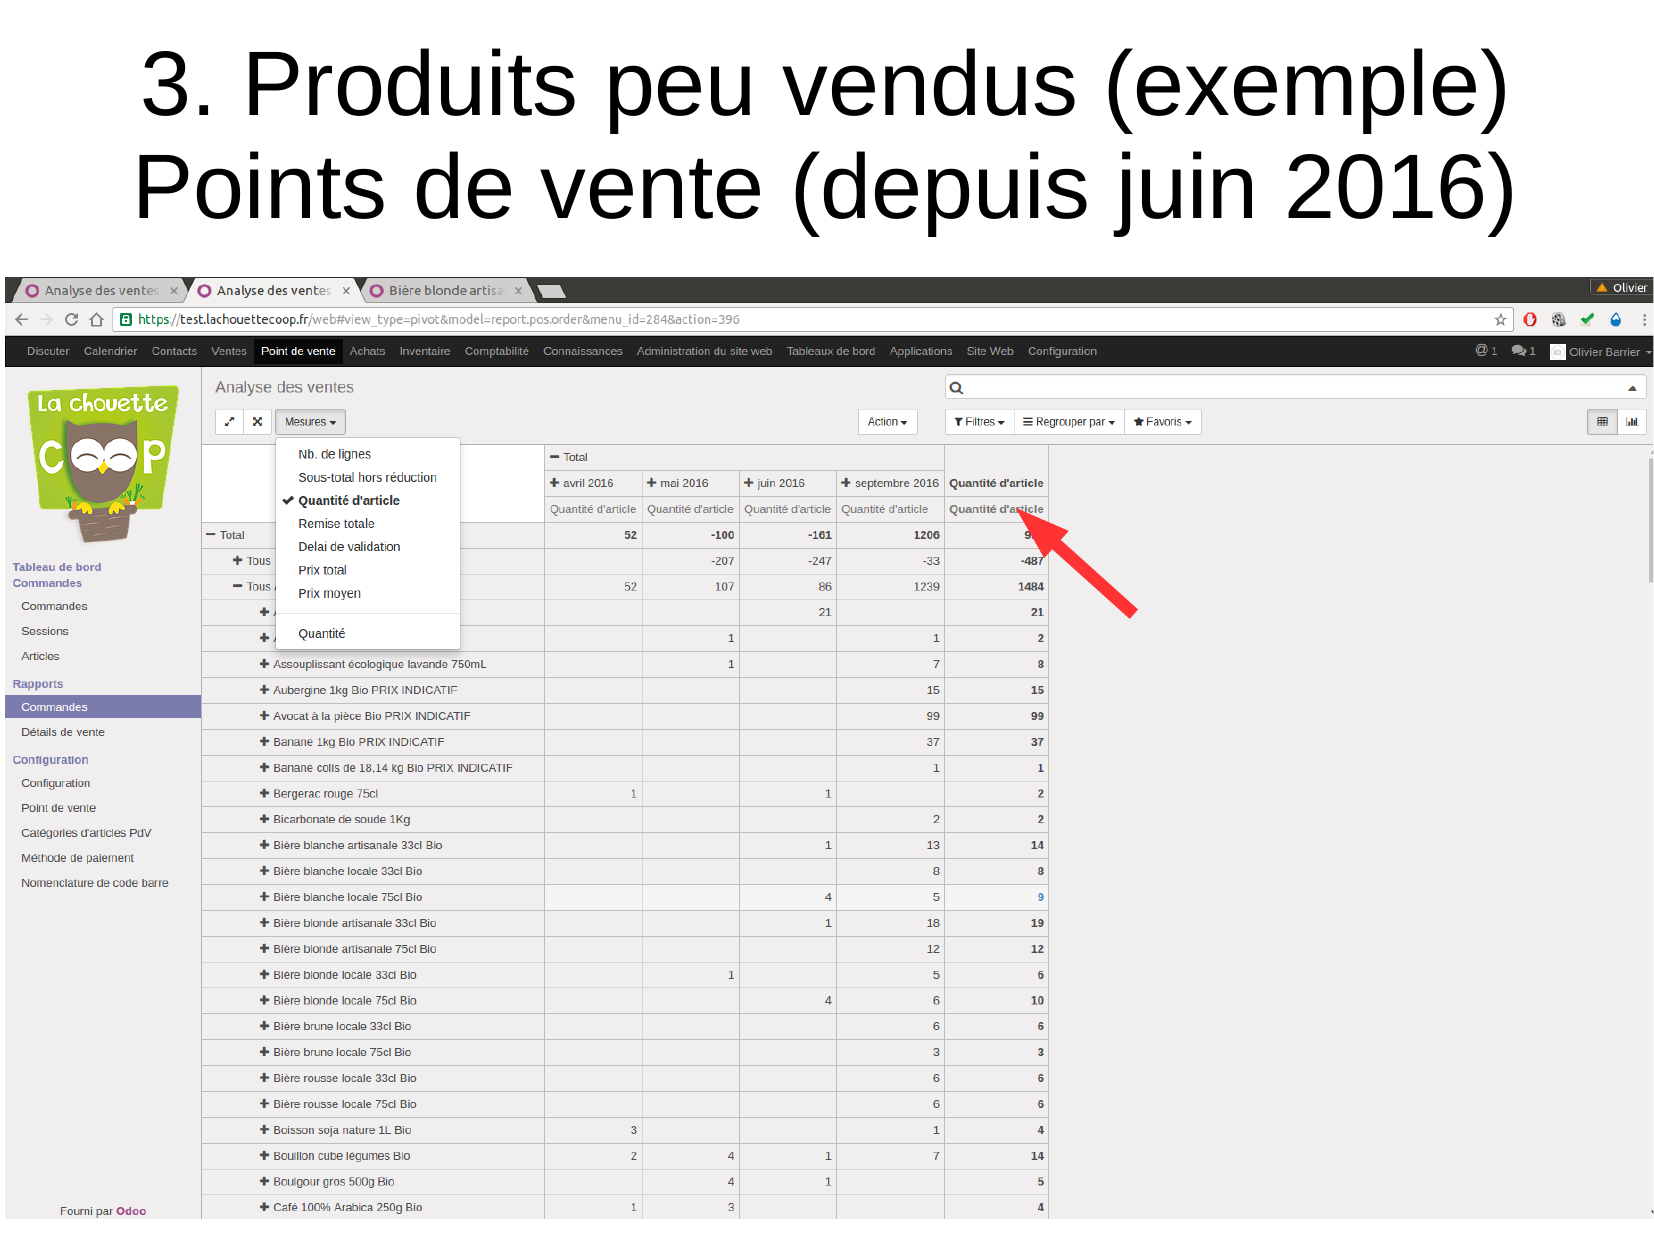

# 3. Produits peu vendus (exemple) Points de vente (depuis juin 2016)